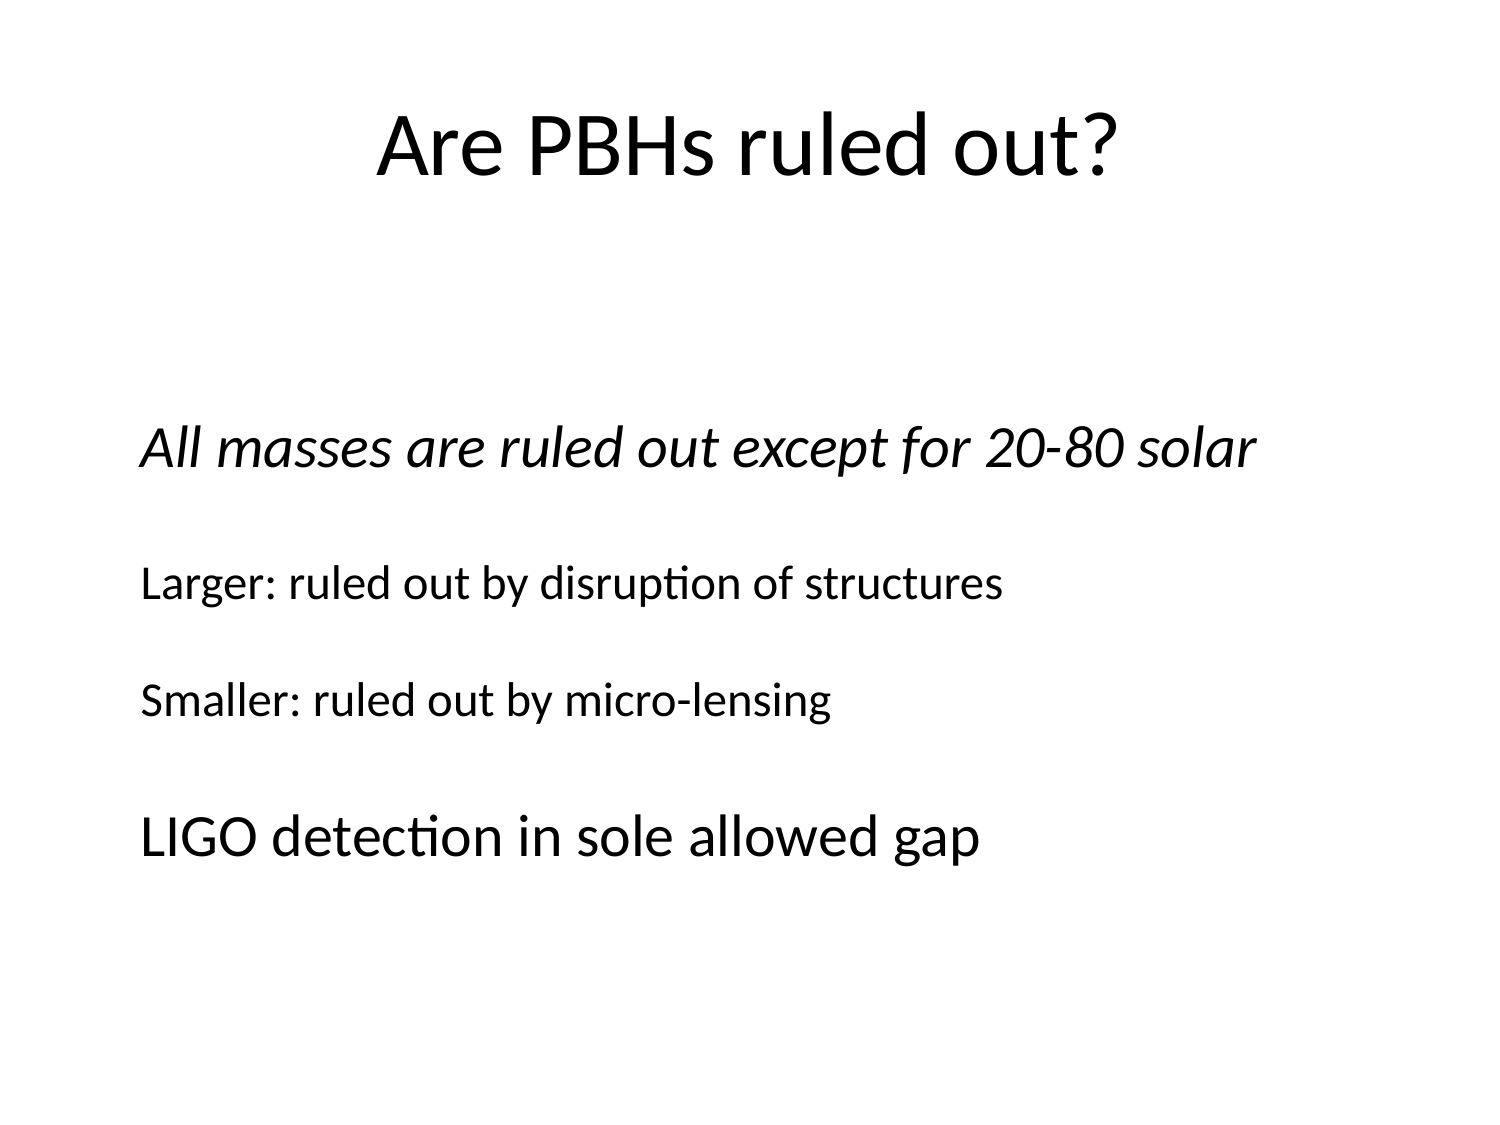

# Are PBHs ruled out?
All masses are ruled out except for 20-80 solar
Larger: ruled out by disruption of structures
Smaller: ruled out by micro-lensing
LIGO detection in sole allowed gap